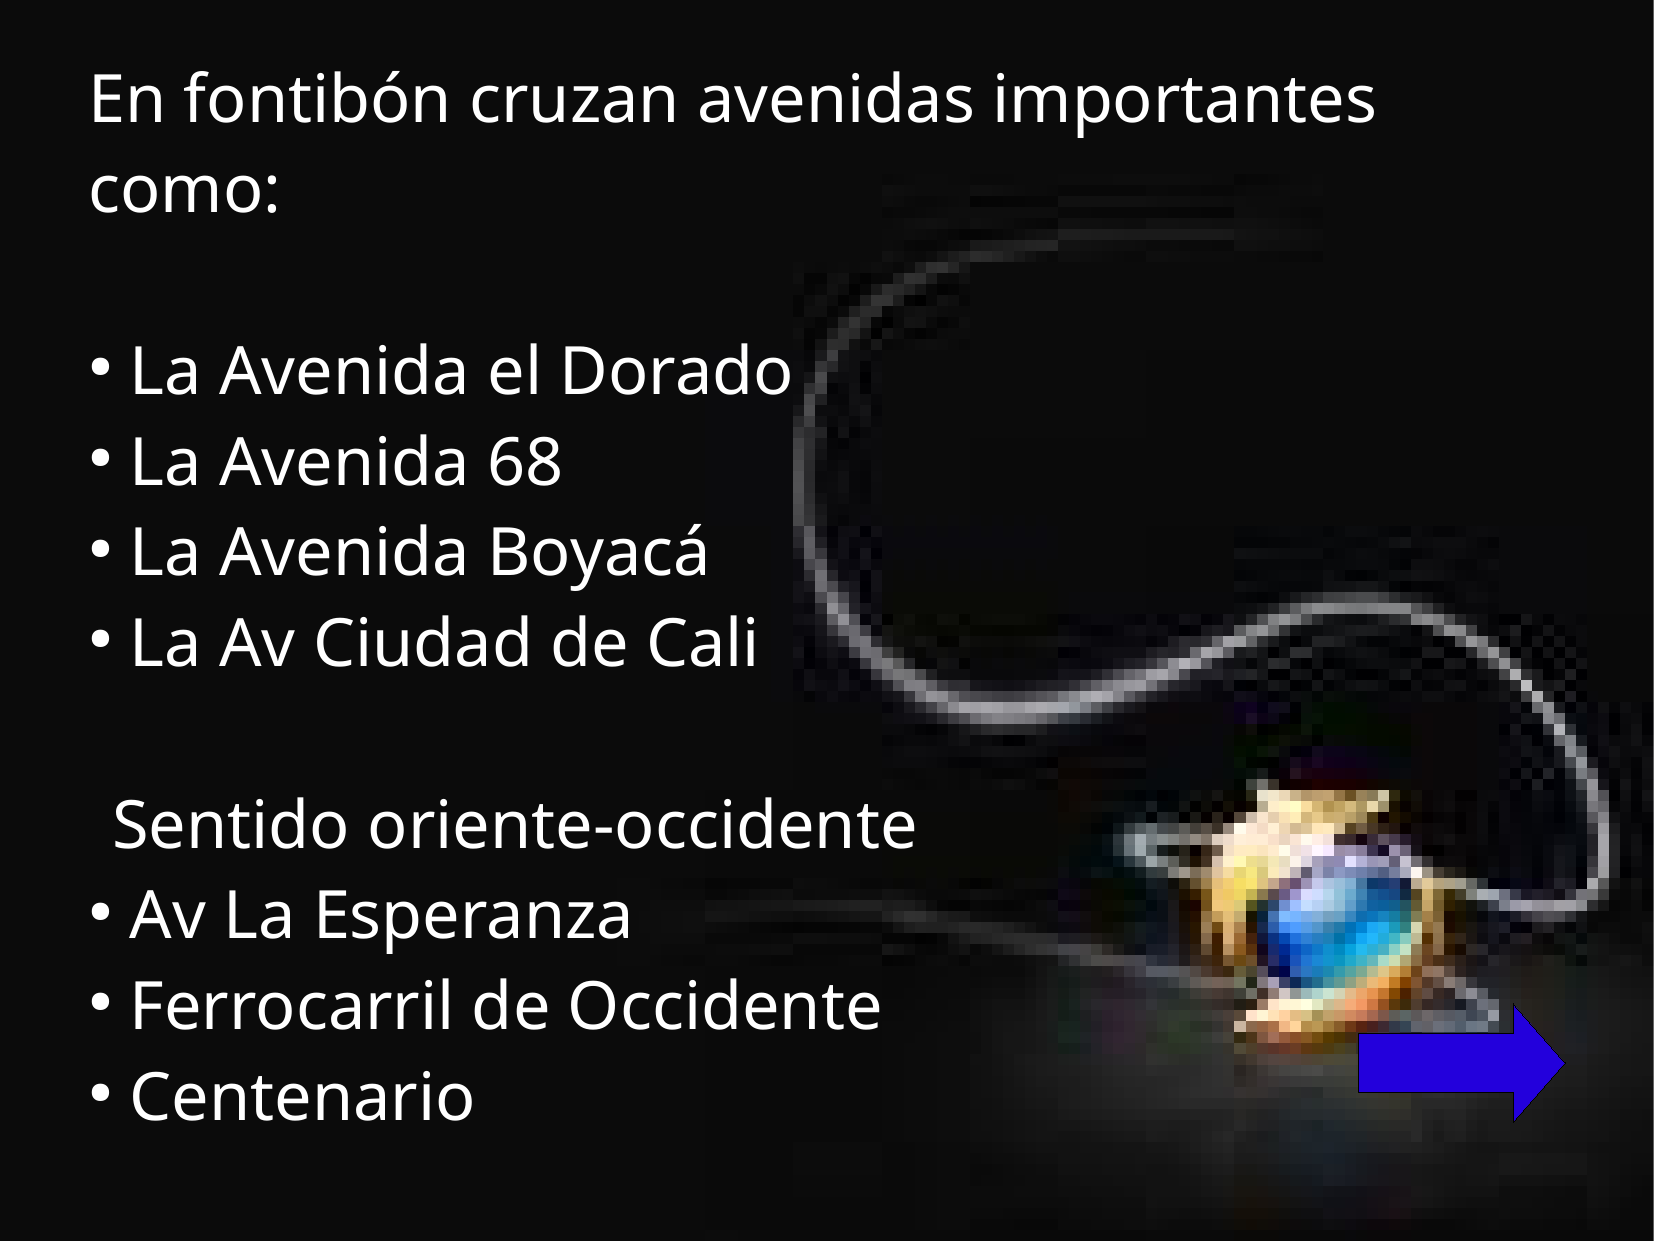

# En fontibón cruzan avenidas importantes como:
 La Avenida el Dorado
 La Avenida 68
 La Avenida Boyacá
 La Av Ciudad de Cali
Sentido oriente-occidente
 Av La Esperanza
 Ferrocarril de Occidente
 Centenario